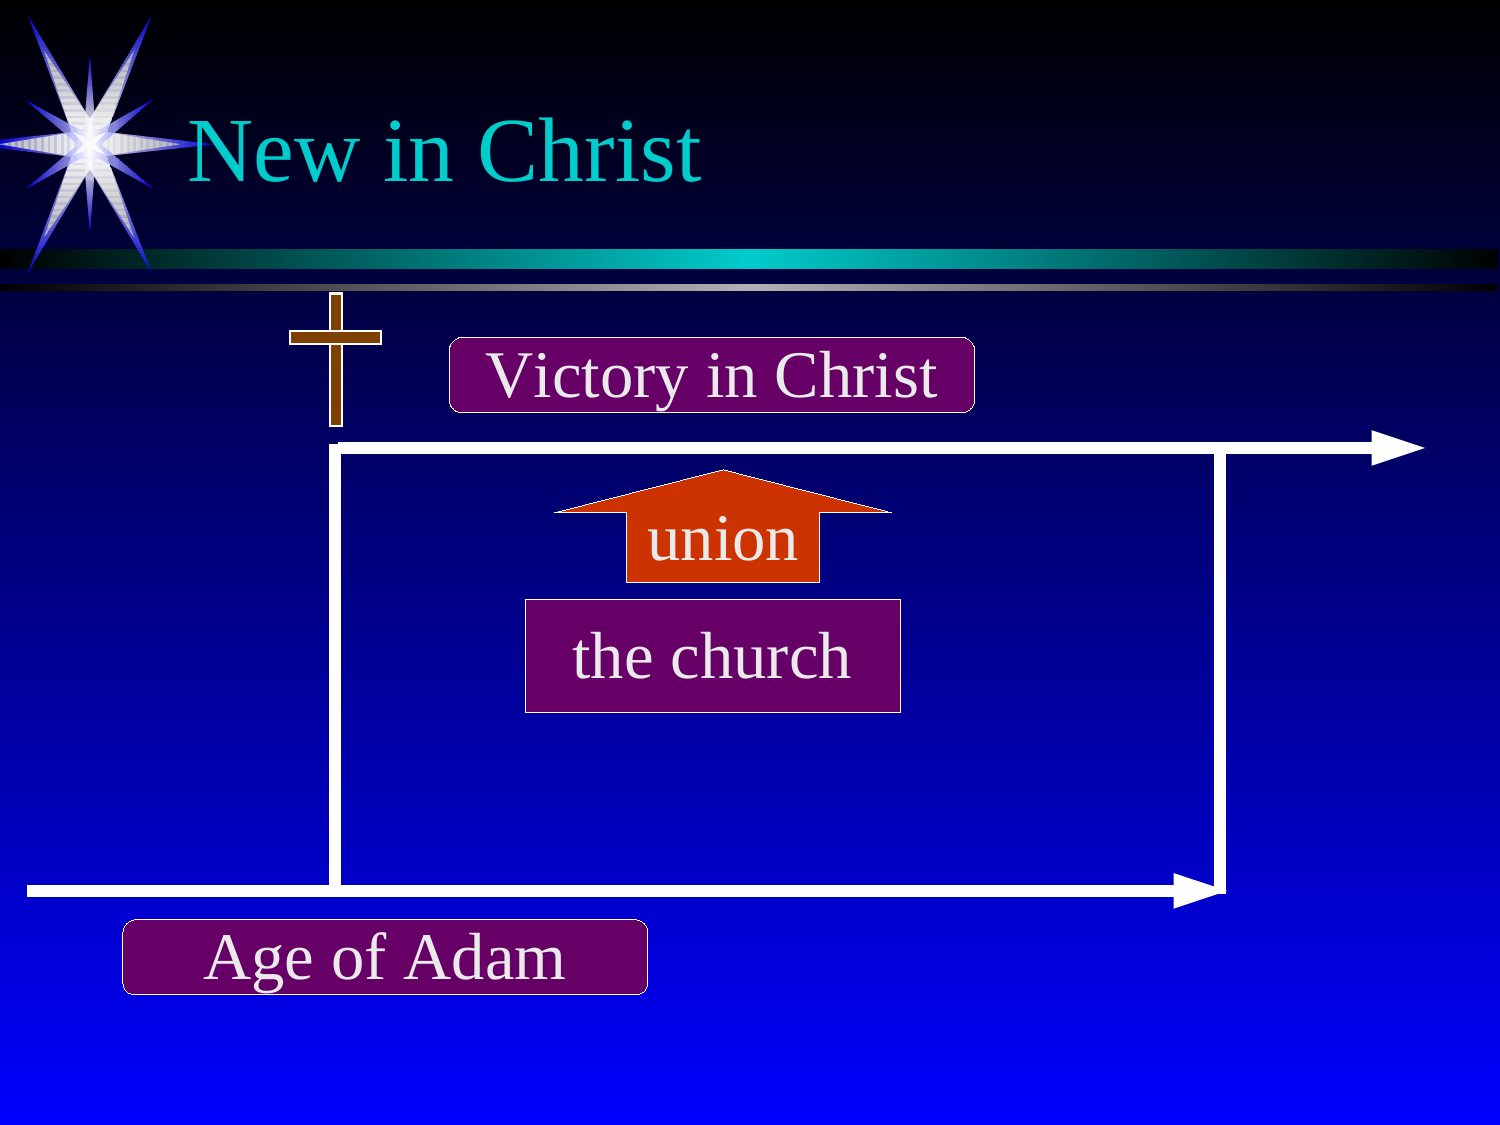

# New in Christ
Victory in Christ
union
the church
Age of Adam